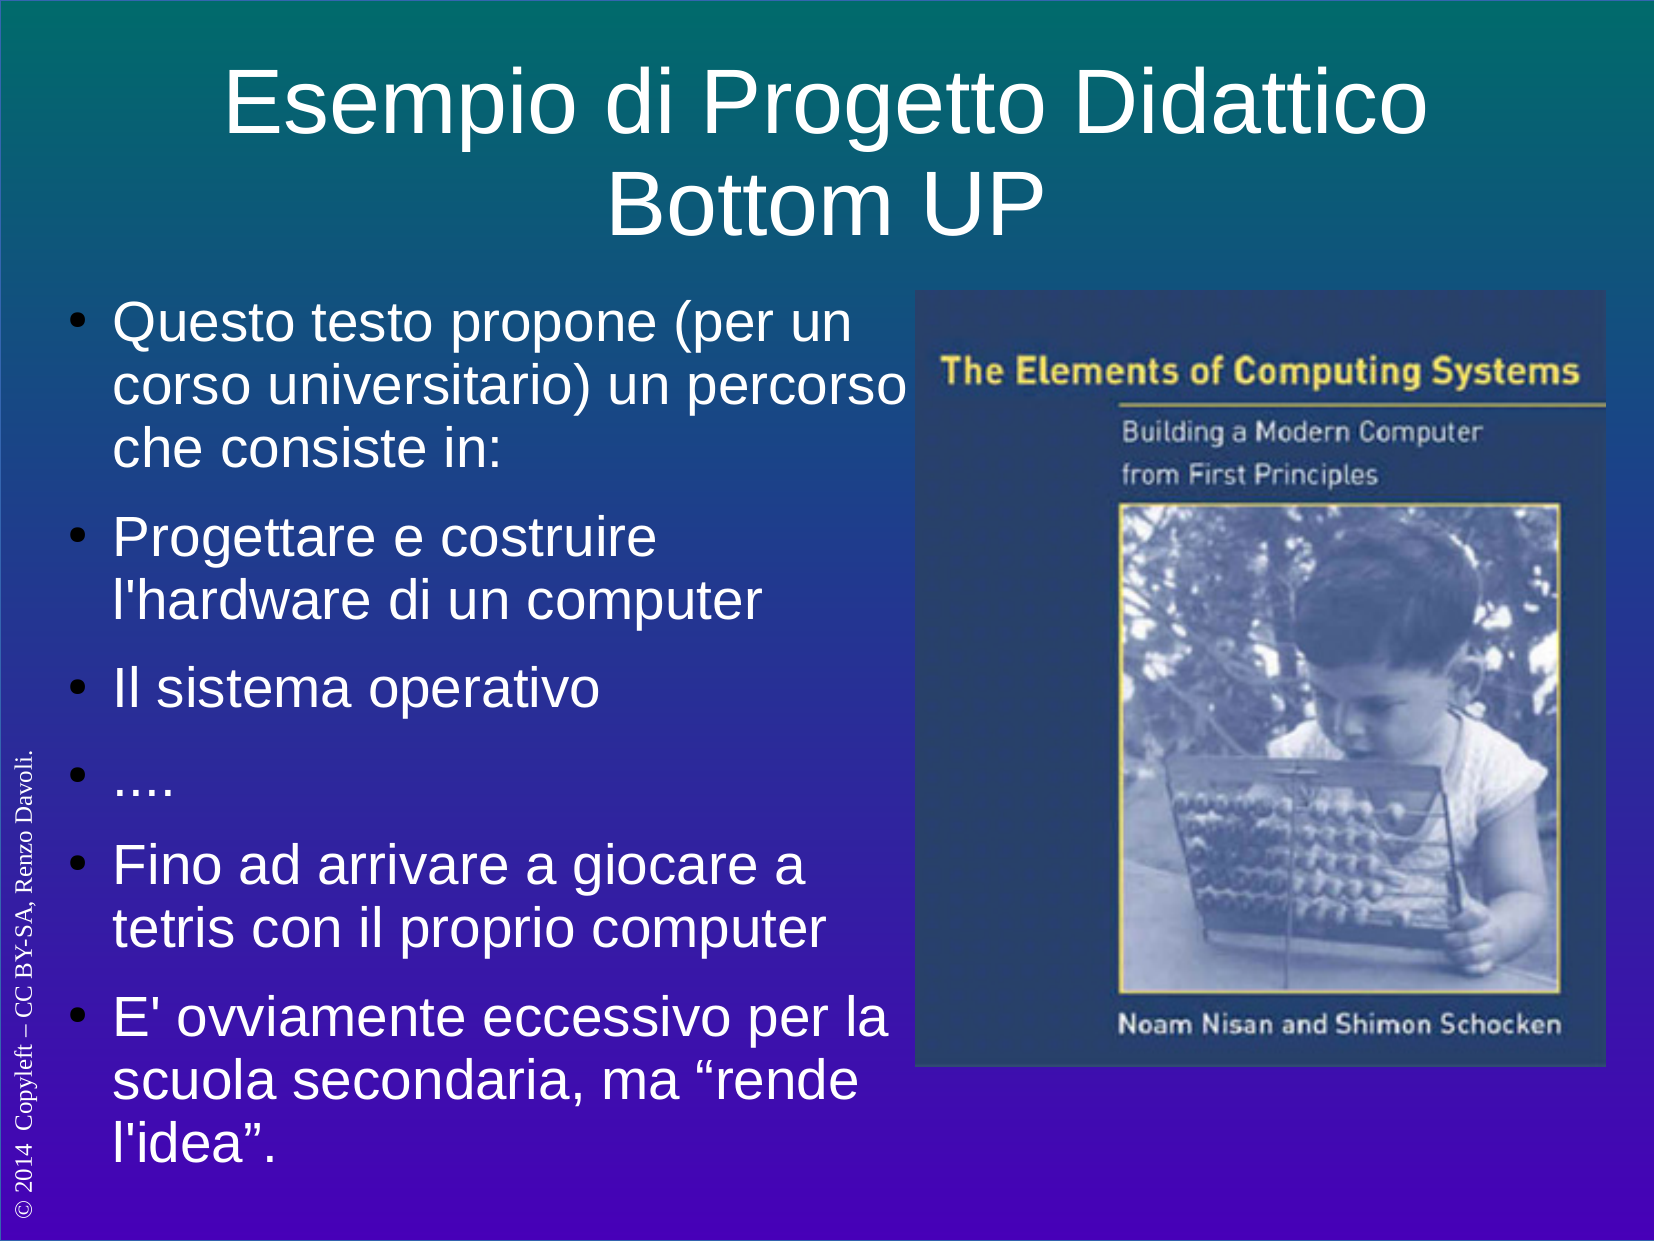

# Esempio di Progetto Didattico Bottom UP
Questo testo propone (per un corso universitario) un percorso che consiste in:
Progettare e costruire l'hardware di un computer
Il sistema operativo
....
Fino ad arrivare a giocare a tetris con il proprio computer
E' ovviamente eccessivo per la scuola secondaria, ma “rende l'idea”.